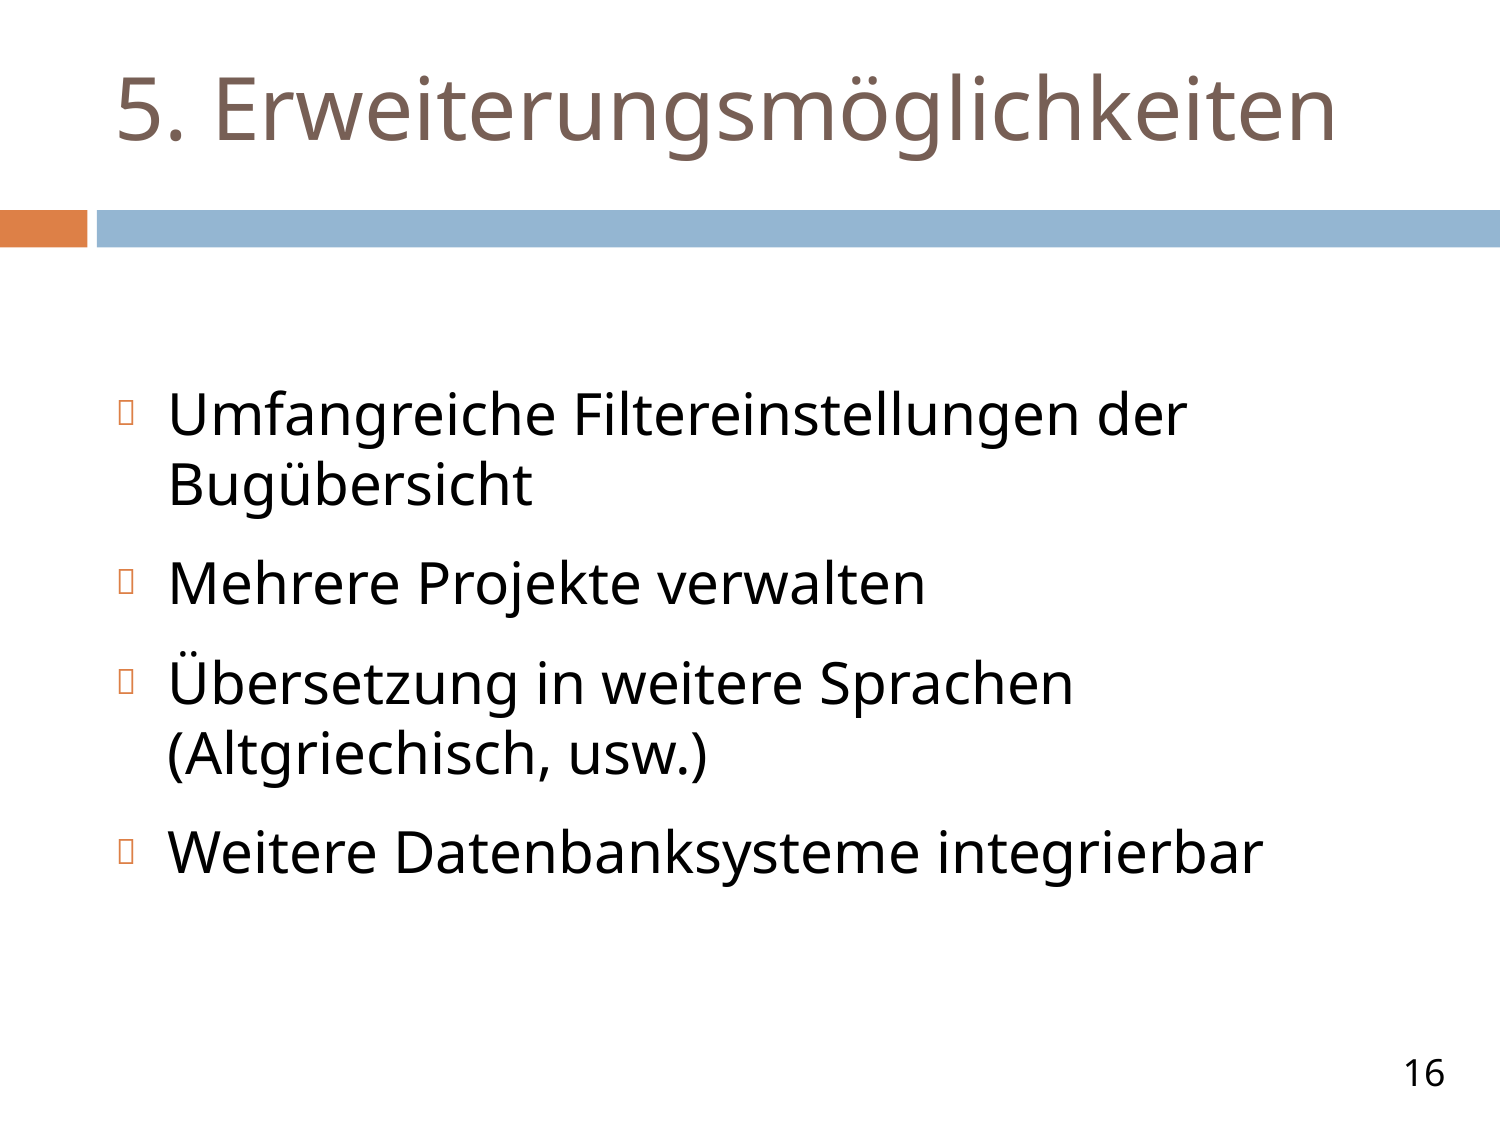

# 5. Erweiterungsmöglichkeiten
Umfangreiche Filtereinstellungen der Bugübersicht
Mehrere Projekte verwalten
Übersetzung in weitere Sprachen (Altgriechisch, usw.)
Weitere Datenbanksysteme integrierbar
16